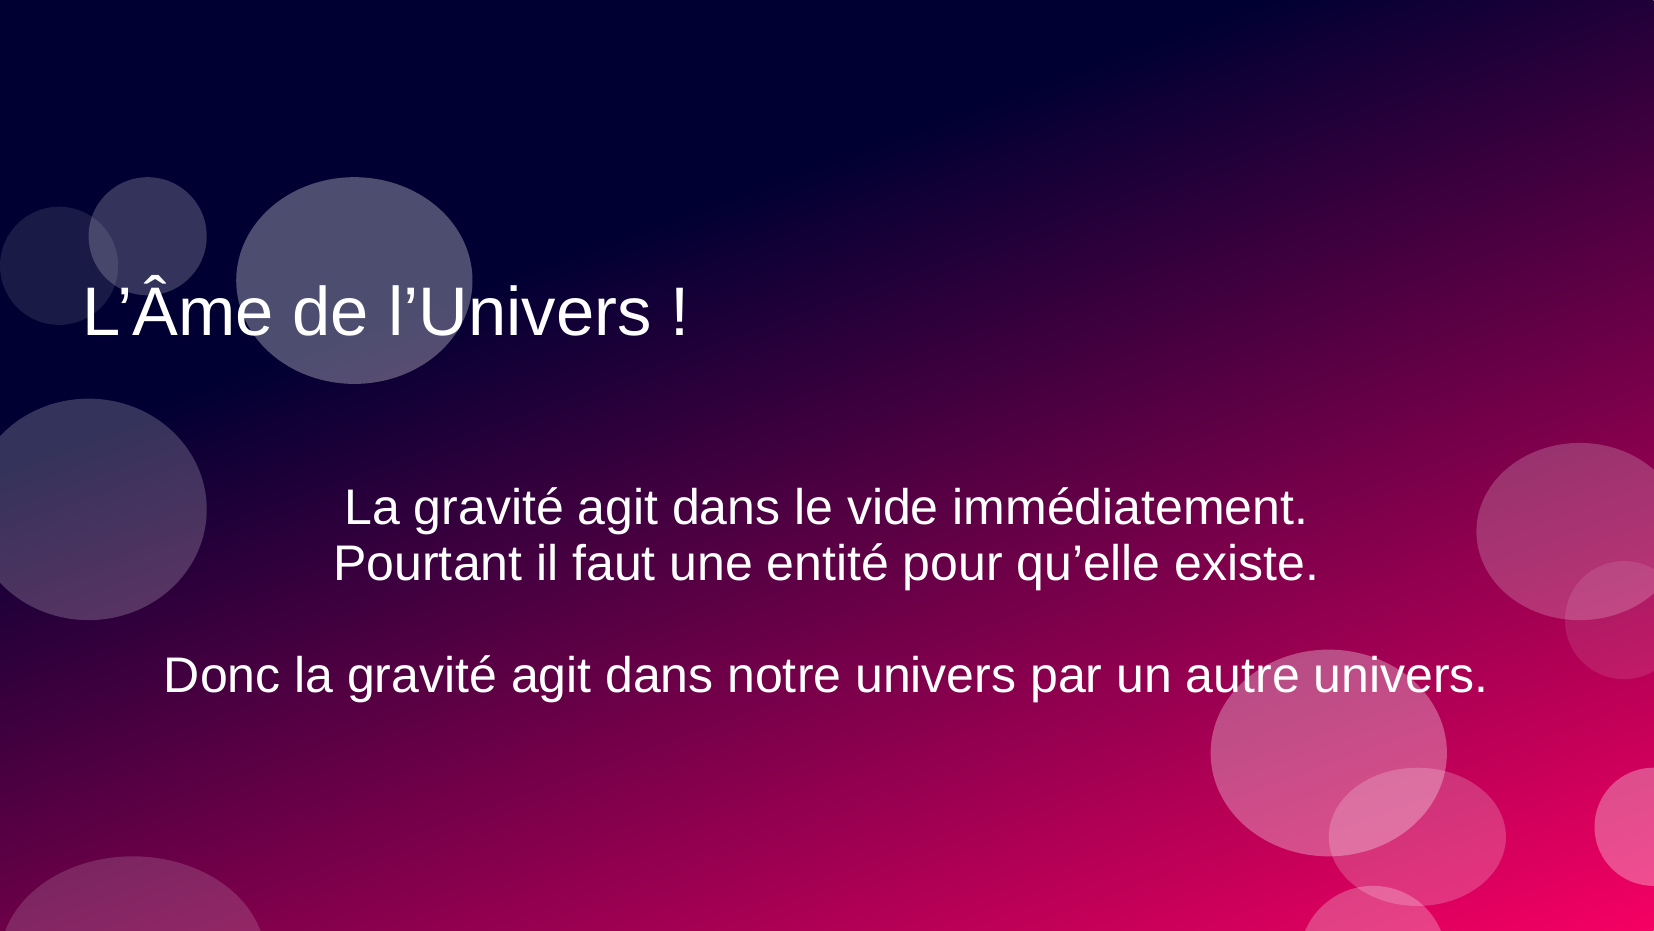

# L’Âme de l’Univers !
La gravité agit dans le vide immédiatement.
Pourtant il faut une entité pour qu’elle existe.
Donc la gravité agit dans notre univers par un autre univers.